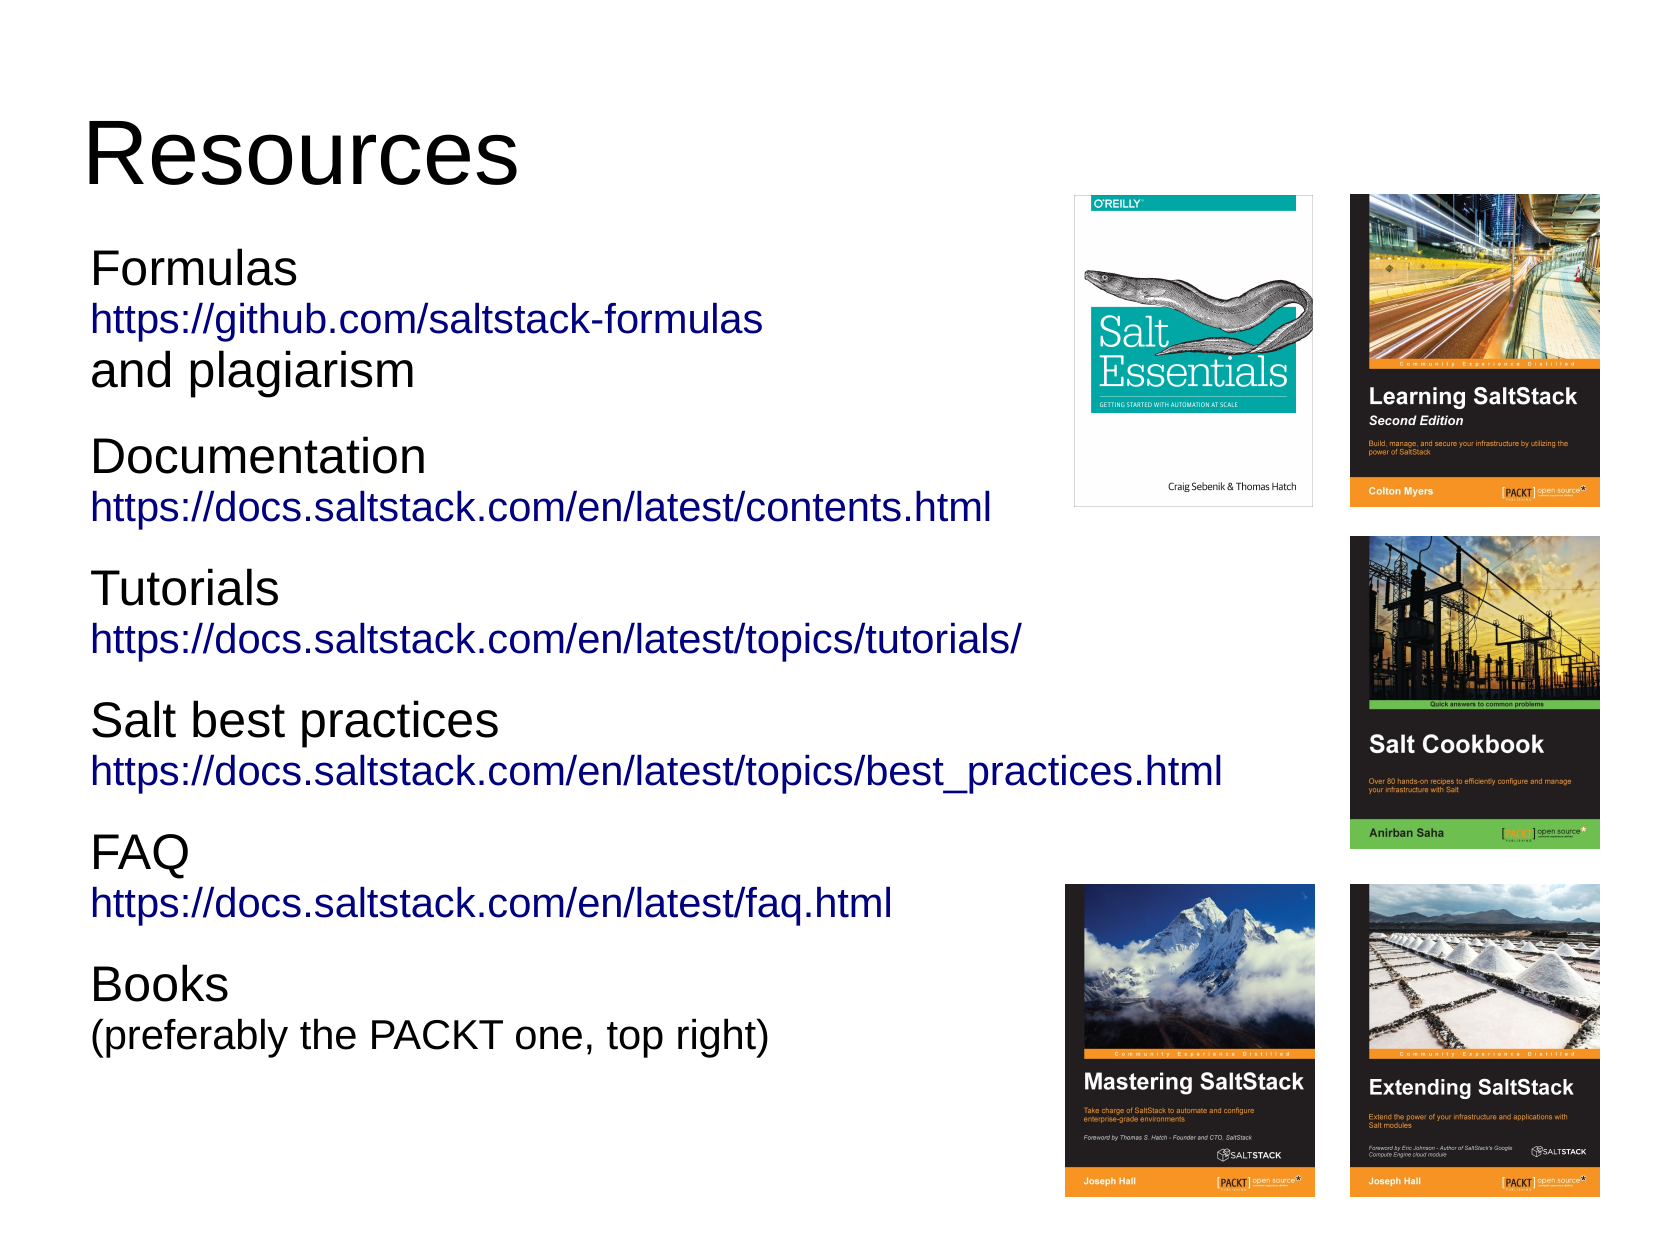

# Resources
Formulas
https://github.com/saltstack-formulas
and plagiarism
Documentation
https://docs.saltstack.com/en/latest/contents.html
Tutorials
https://docs.saltstack.com/en/latest/topics/tutorials/
Salt best practices
https://docs.saltstack.com/en/latest/topics/best_practices.html
FAQ
https://docs.saltstack.com/en/latest/faq.html
Books
(preferably the PACKT one, top right)